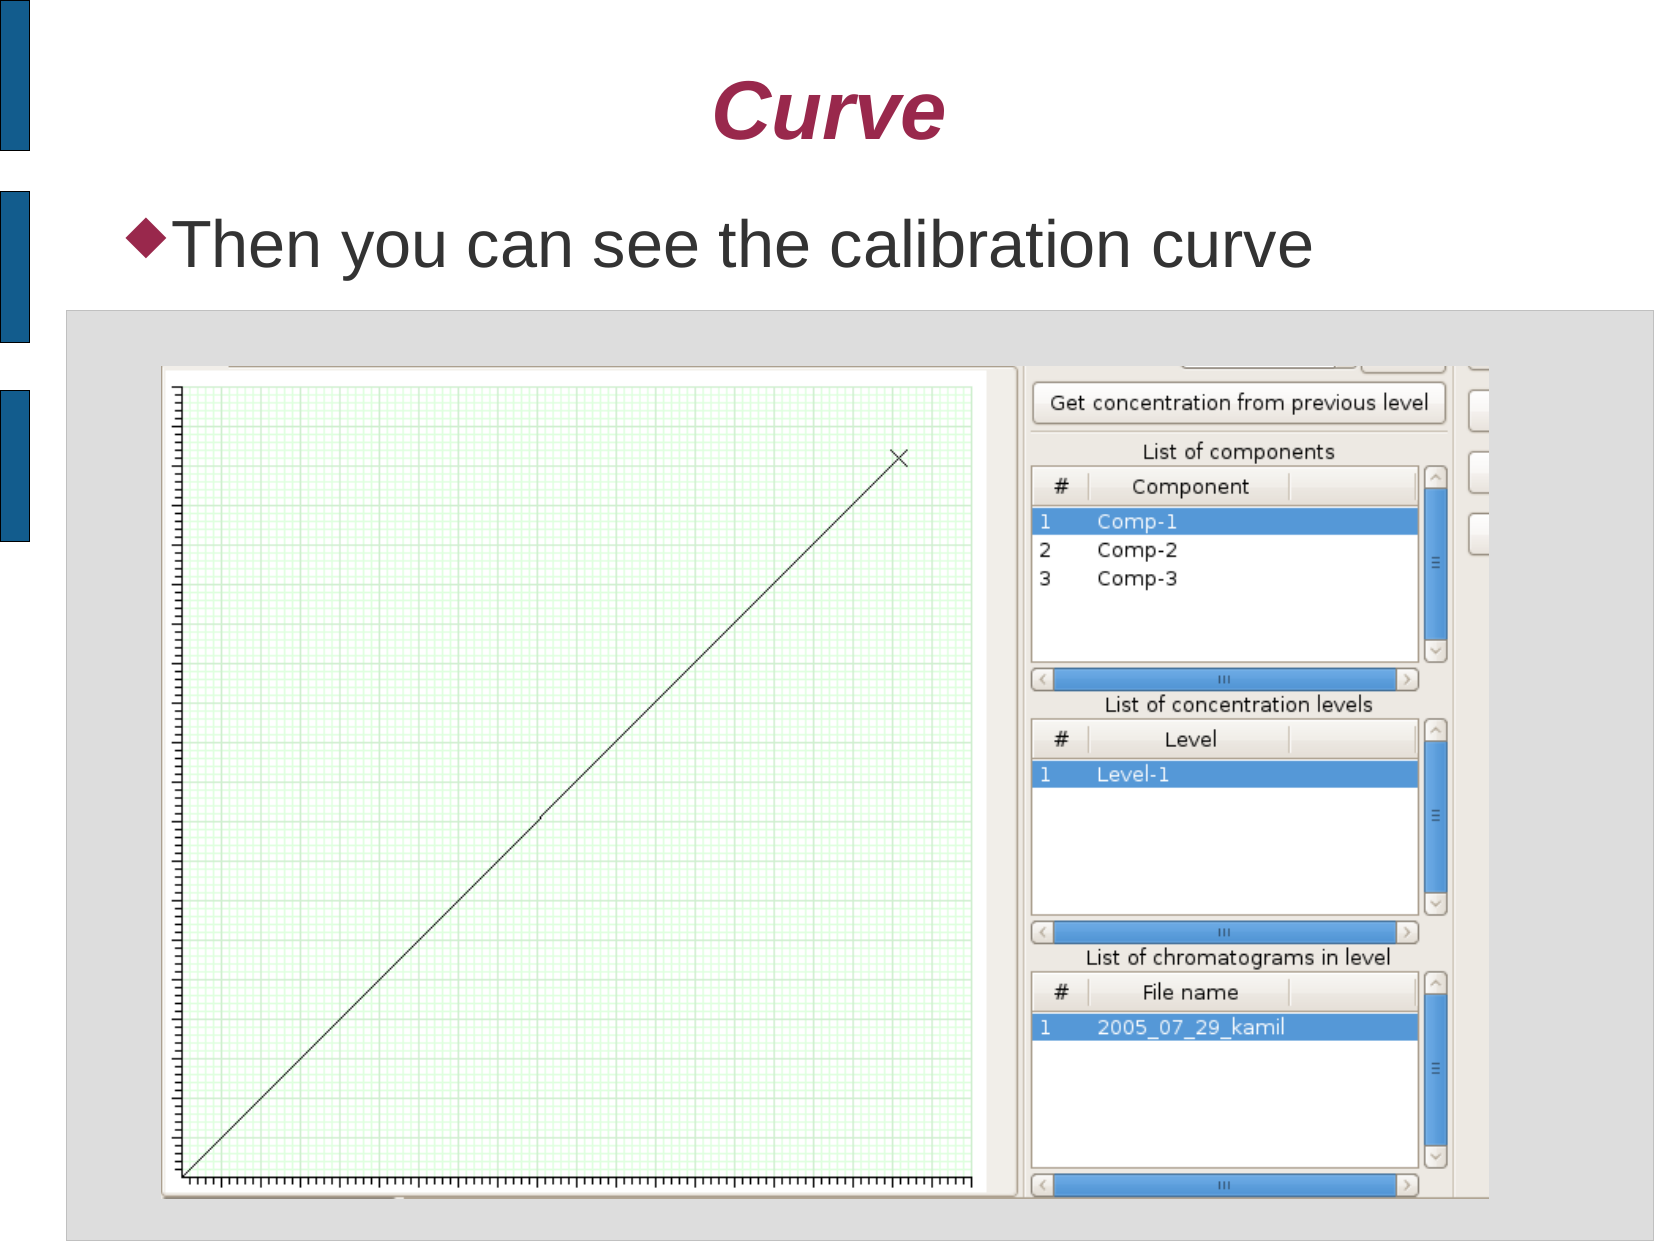

# Curve
Then you can see the calibration curve